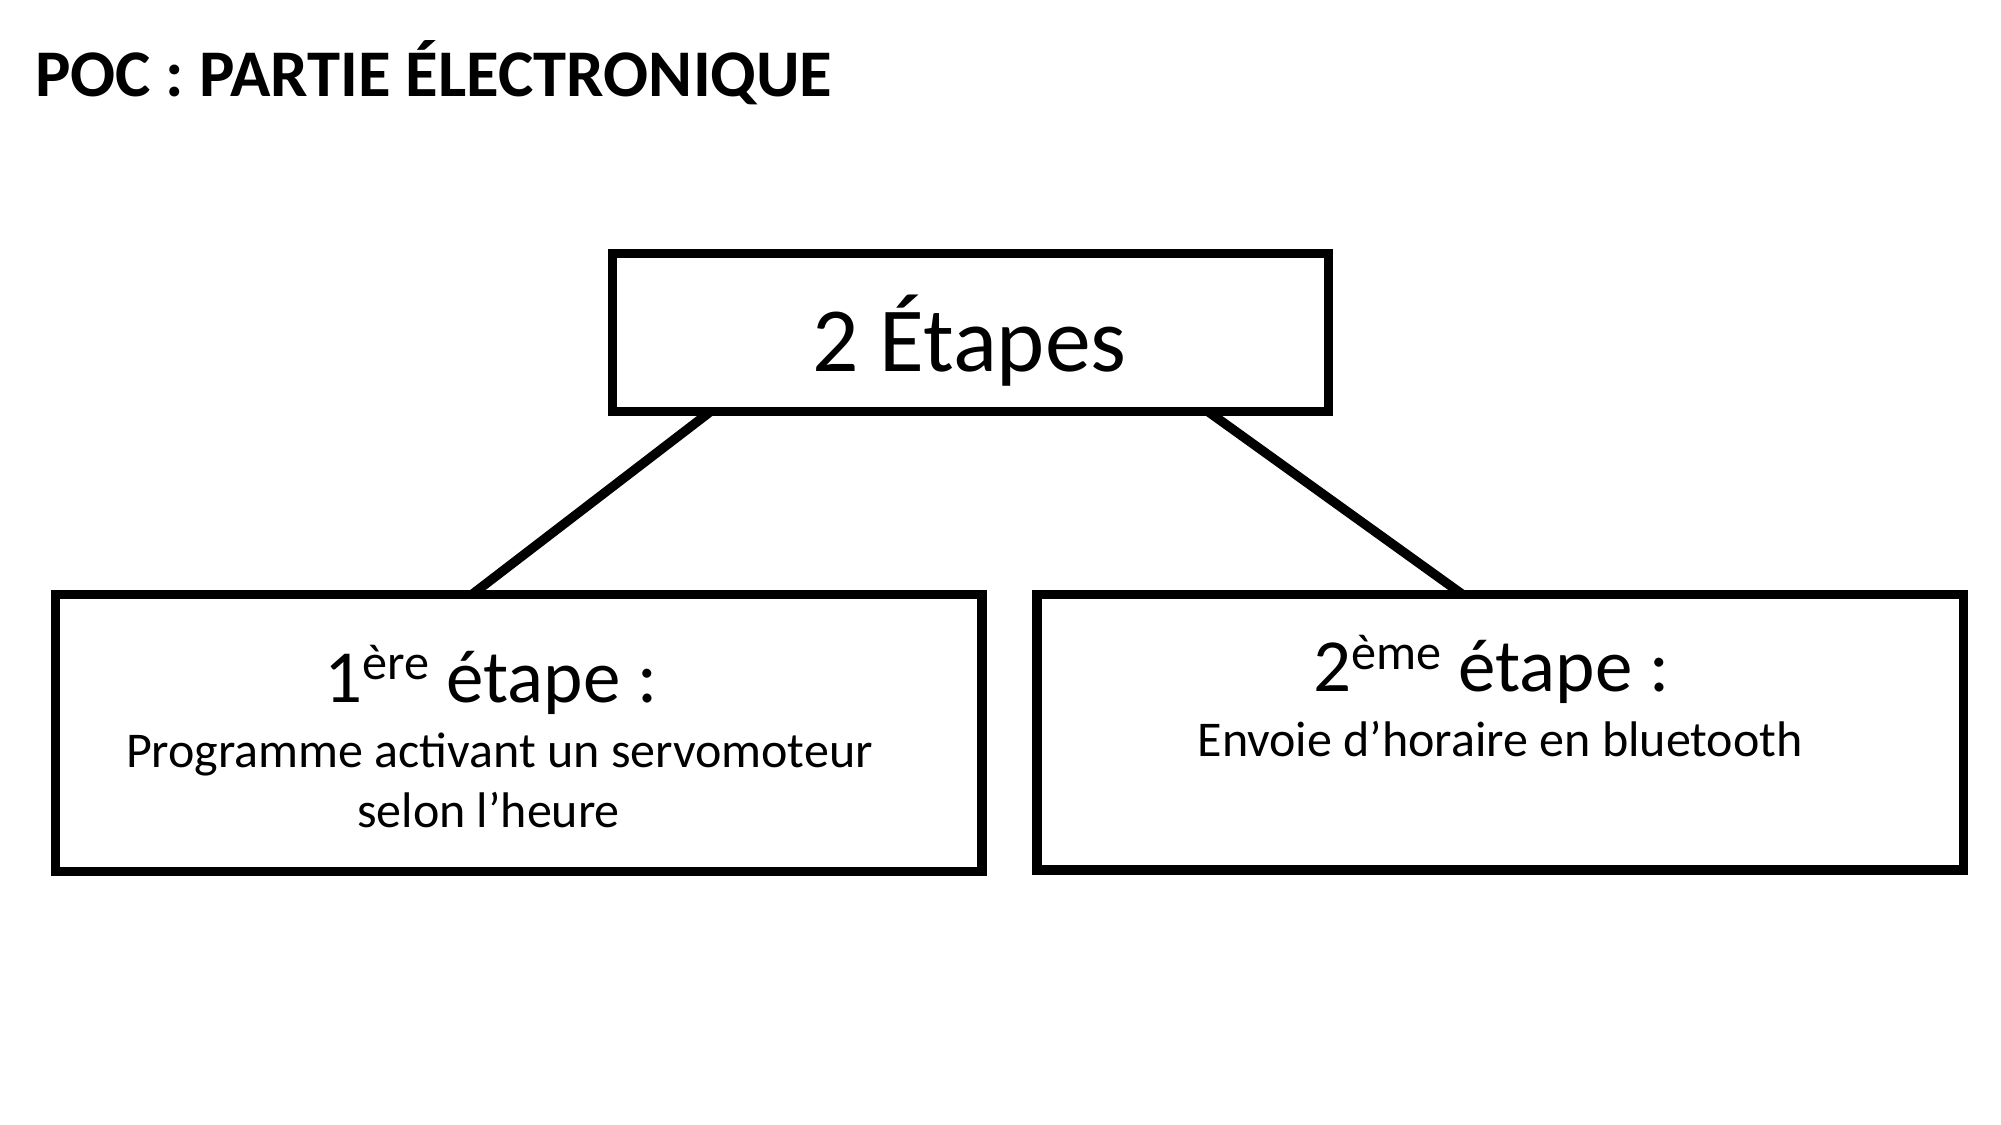

POC : PARTIE ÉLECTRONIQUE
2 Étapes
1ère étape :
Programme activant un servomoteur selon l’heure
2ème étape :
Envoie d’horaire en bluetooth
1ère étape :
Programme activant un servomoteur selon l’heure